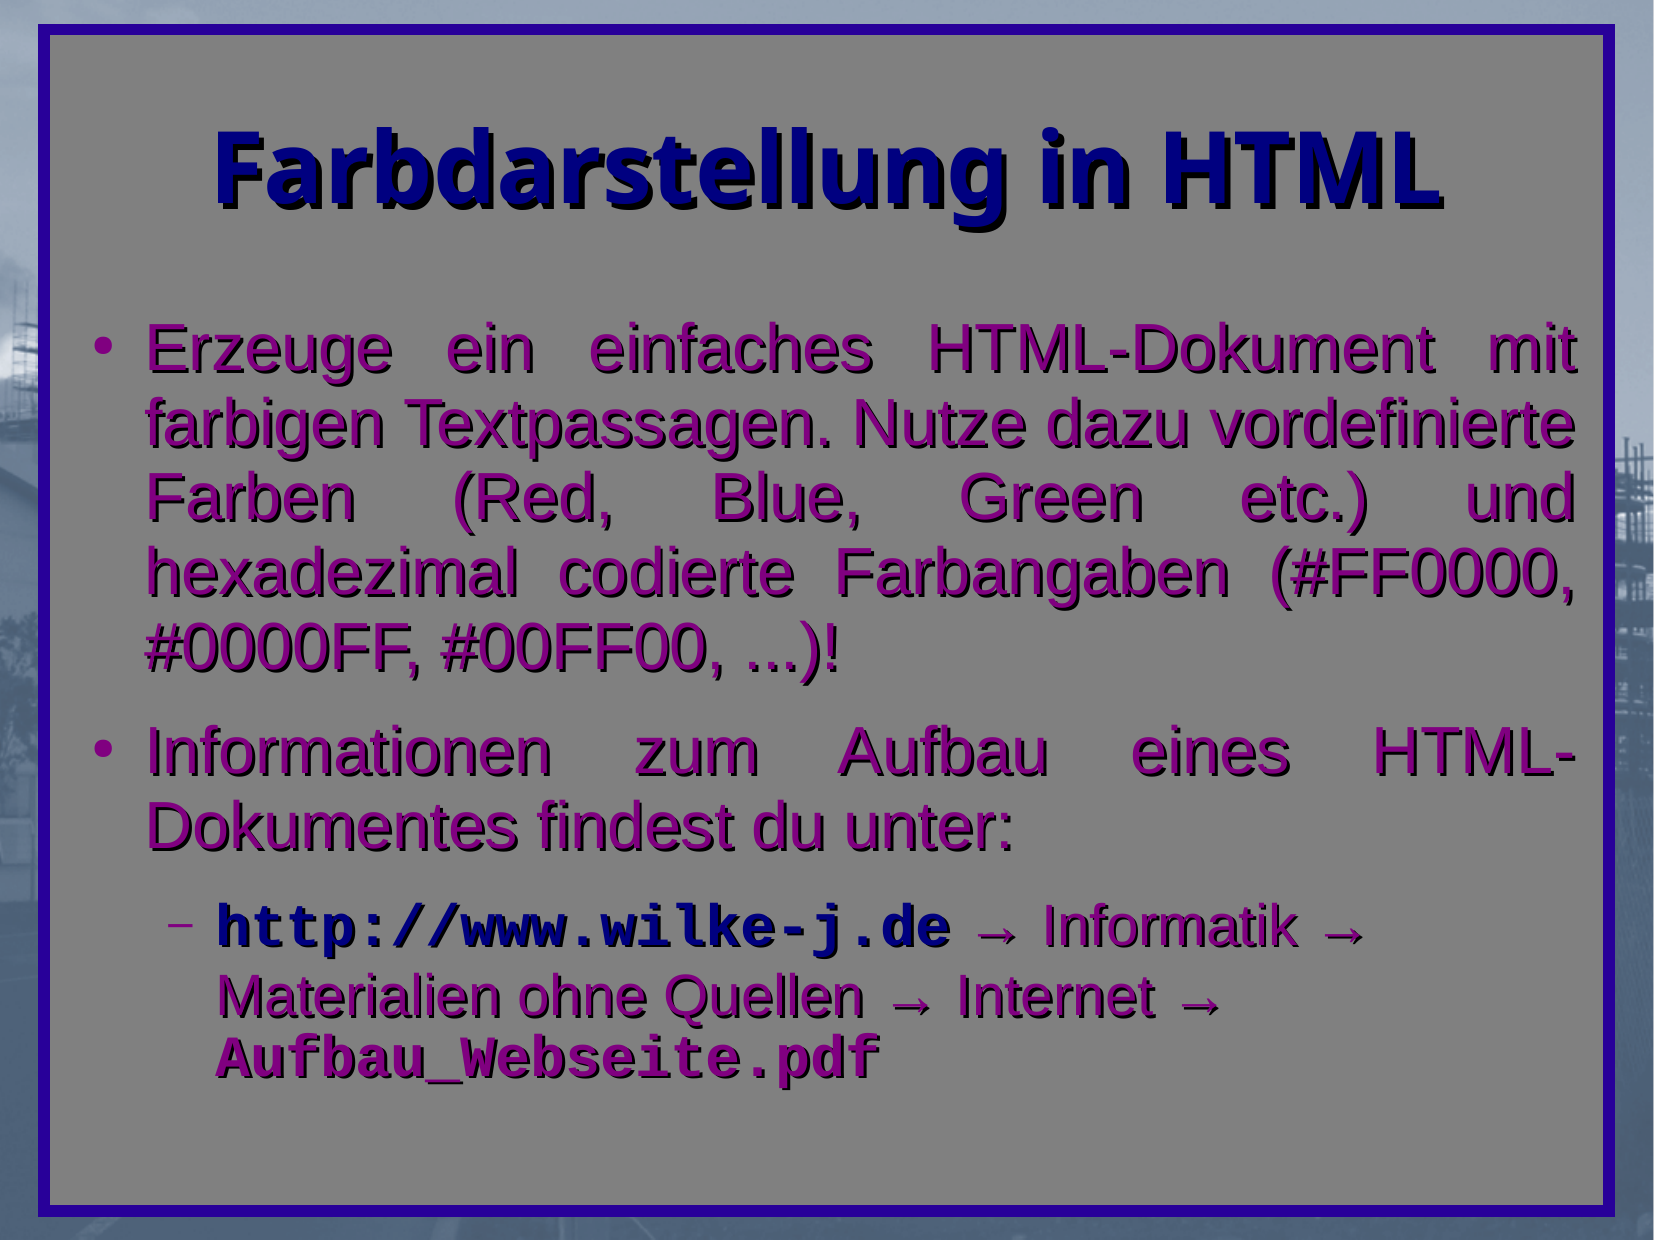

# Farbdarstellung in HTML
Erzeuge ein einfaches HTML-Dokument mit farbigen Textpassagen. Nutze dazu vordefinierte Farben (Red, Blue, Green etc.) und hexadezimal codierte Farbangaben (#FF0000, #0000FF, #00FF00, ...)!
Informationen zum Aufbau eines HTML-Dokumentes findest du unter:
http://www.wilke-j.de → Informatik → Materialien ohne Quellen → Internet → Aufbau_Webseite.pdf